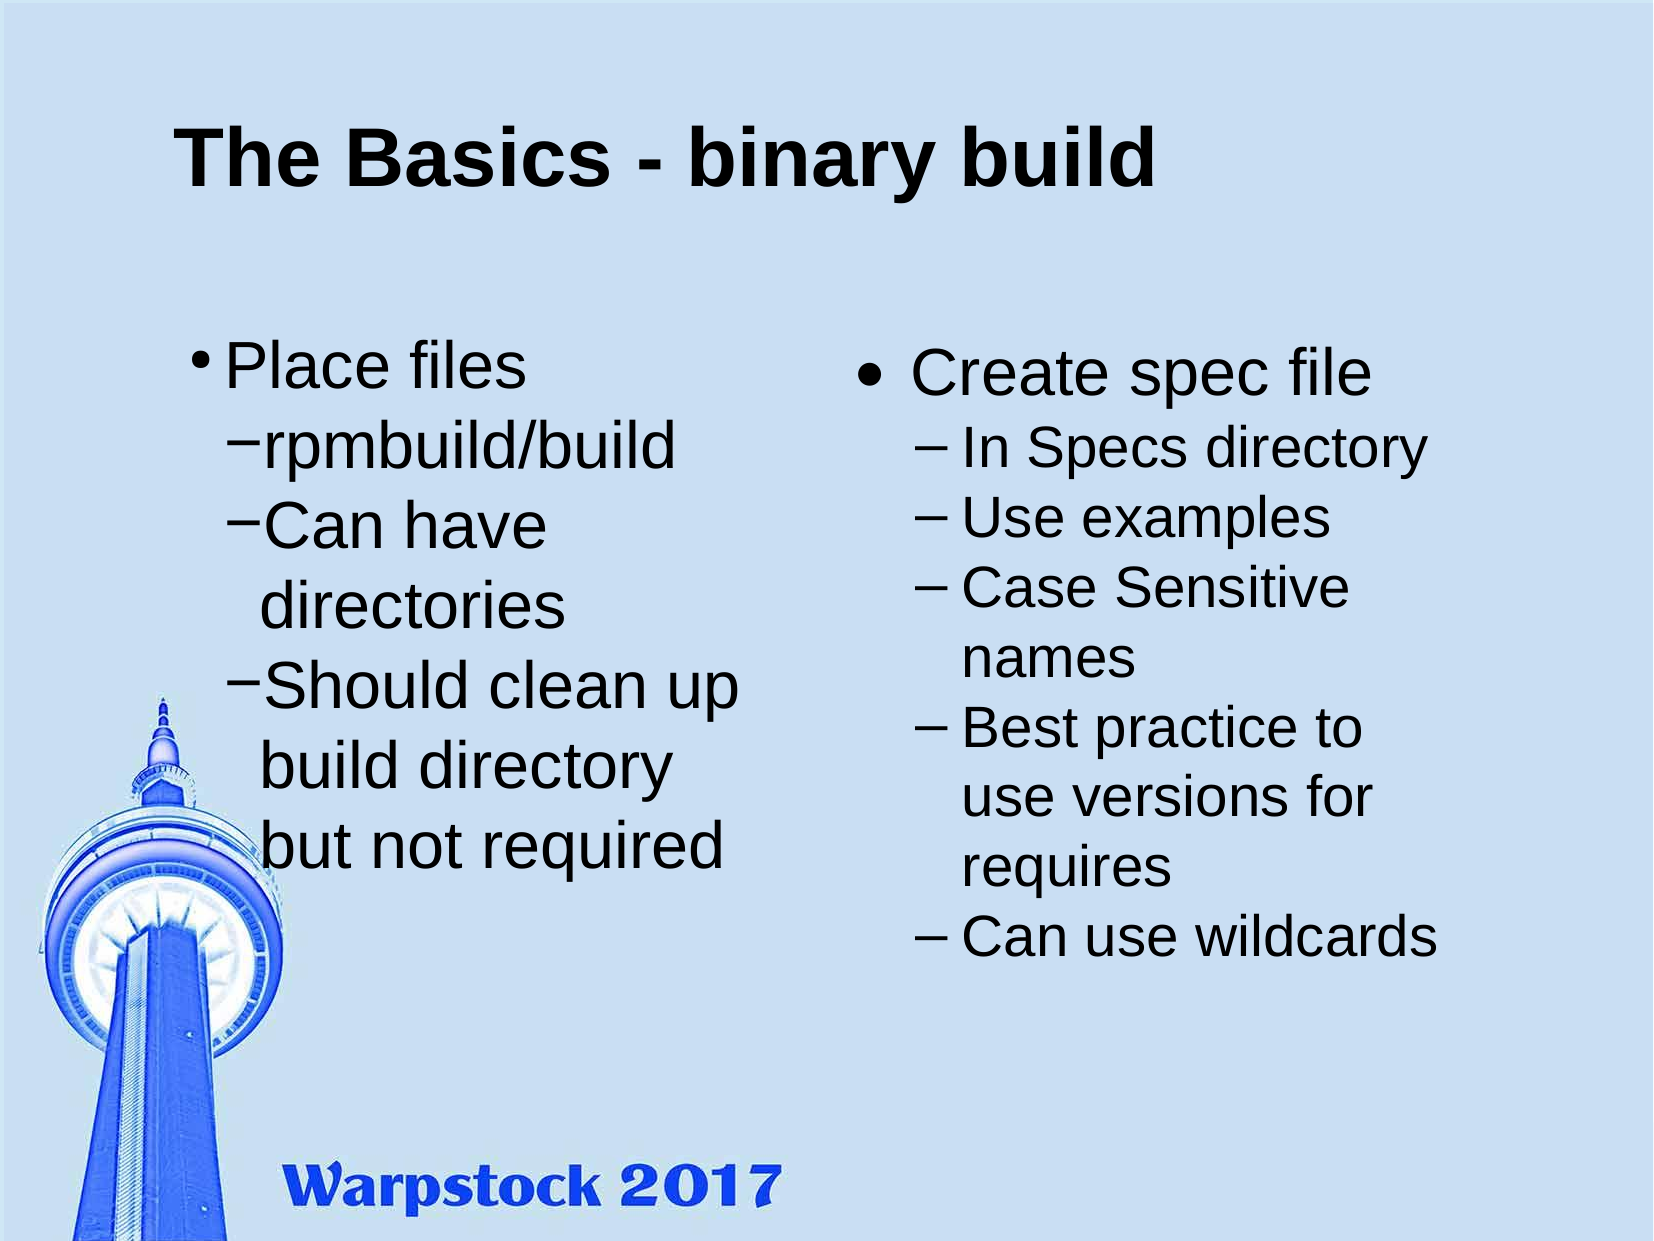

The Basics - binary build
Place files
rpmbuild/build
Can have directories
Should clean up build directory but not required
Create spec file
In Specs directory
Use examples
Case Sensitive names
Best practice to use versions for requires
Can use wildcards